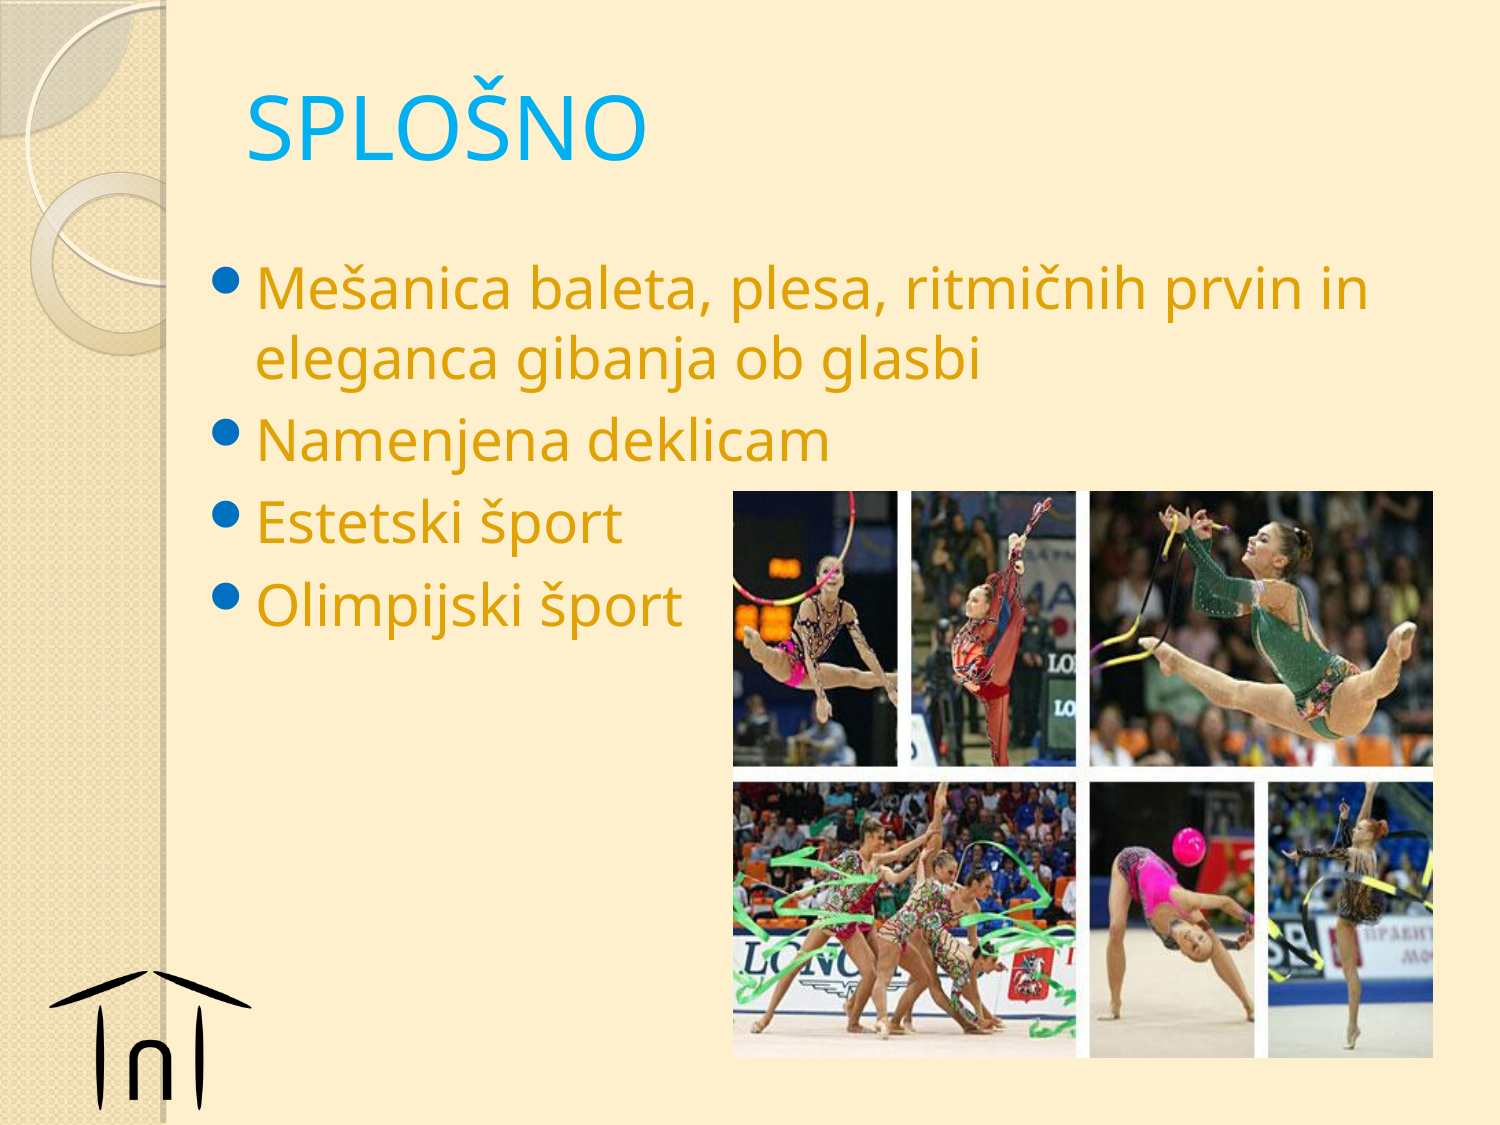

# SPLOŠNO
Mešanica baleta, plesa, ritmičnih prvin in eleganca gibanja ob glasbi
Namenjena deklicam
Estetski šport
Olimpijski šport